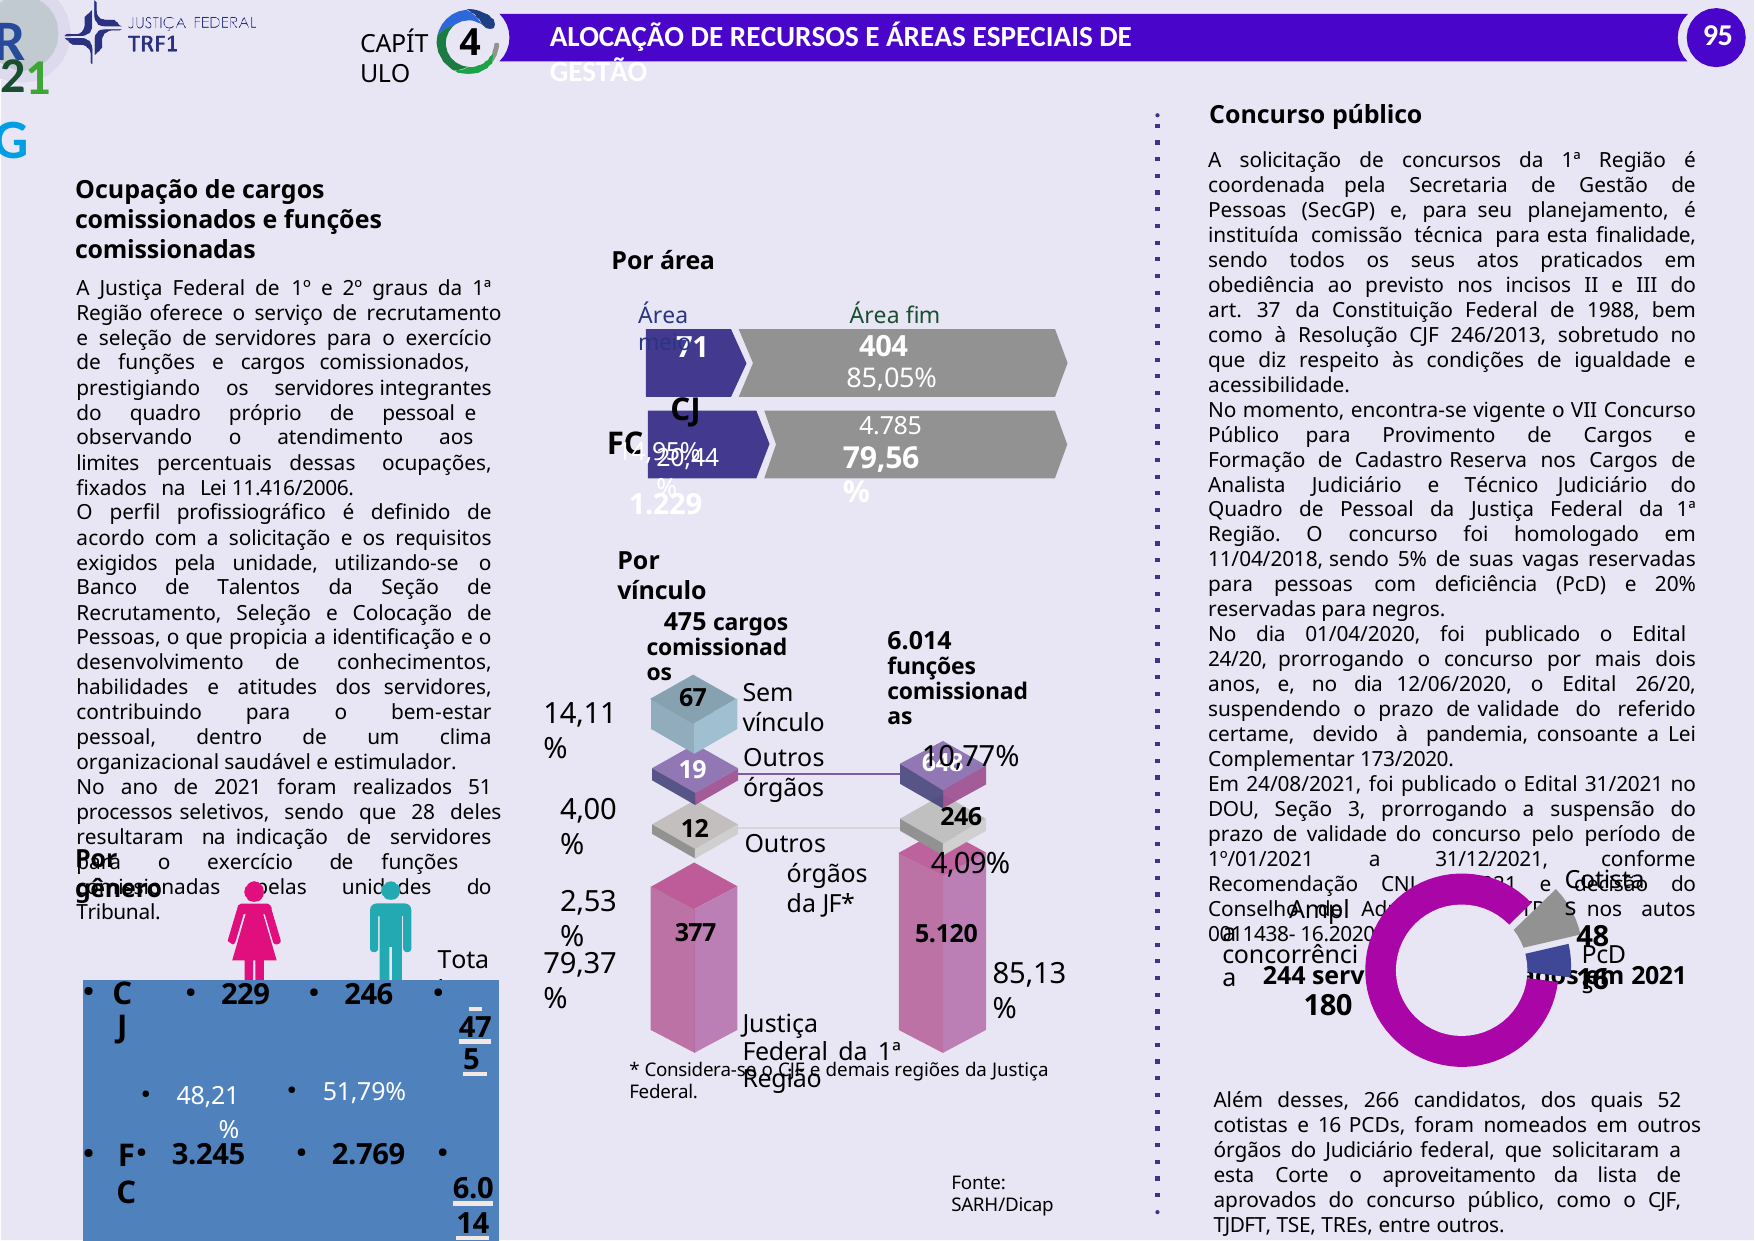

RG
95
21
ALOCAÇÃO DE RECURSOS E ÁREAS ESPECIAIS DE GESTÃO
4
CAPÍTULO
Concurso público
A solicitação de concursos da 1ª Região é coordenada pela Secretaria de Gestão de Pessoas (SecGP) e, para seu planejamento, é instituída comissão técnica para esta finalidade, sendo todos os seus atos praticados em obediência ao previsto nos incisos II e III do art. 37 da Constituição Federal de 1988, bem como à Resolução CJF 246/2013, sobretudo no que diz respeito às condições de igualdade e acessibilidade.
No momento, encontra-se vigente o VII Concurso Público para Provimento de Cargos e Formação de Cadastro Reserva nos Cargos de Analista Judiciário e Técnico Judiciário do Quadro de Pessoal da Justiça Federal da 1ª Região. O concurso foi homologado em 11/04/2018, sendo 5% de suas vagas reservadas para pessoas com deficiência (PcD) e 20% reservadas para negros.
No dia 01/04/2020, foi publicado o Edital 24/20, prorrogando o concurso por mais dois anos, e, no dia 12/06/2020, o Edital 26/20, suspendendo o prazo de validade do referido certame, devido à pandemia, consoante a Lei Complementar 173/2020.
Em 24/08/2021, foi publicado o Edital 31/2021 no DOU, Seção 3, prorrogando a suspensão do prazo de validade do concurso pelo período de 1º/01/2021 a 31/12/2021, conforme Recomendação CNJ 96/2021 e decisão do Conselho de Administração TRF1 nos autos 0011438- 16.2020.4.01.8000.
244 servidores nomeados em 2021
Ocupação de cargos comissionados e funções comissionadas
A Justiça Federal de 1º e 2º graus da 1ª Região oferece o serviço de recrutamento e seleção de servidores para o exercício de funções e cargos comissionados, prestigiando os servidores integrantes do quadro próprio de pessoal e observando o atendimento aos limites percentuais dessas ocupações, fixados na Lei 11.416/2006.
O perfil profissiográfico é definido de acordo com a solicitação e os requisitos exigidos pela unidade, utilizando-se o Banco de Talentos da Seção de Recrutamento, Seleção e Colocação de Pessoas, o que propicia a identificação e o desenvolvimento de conhecimentos, habilidades e atitudes dos servidores, contribuindo para o bem-estar pessoal, dentro de um clima organizacional saudável e estimulador.
No ano de 2021 foram realizados 51 processos seletivos, sendo que 28 deles resultaram na indicação de servidores para o exercício de funções comissionadas pelas unidades do Tribunal.
Por área
Área meio
CJ 14,95%
1.229
Área fim
404
85,05%
4.785
79,56%
71
FC
20,44%
Por vínculo
475 cargos comissionados
6.014 funções comissionadas
Sem vínculo
67
14,11%
4,00%
2,53%
10,77%
246	4,09%
Outros órgãos
648
19
12
Outros órgãos da JF*
Por gênero
Cotistas
48
Ampla concorrência
180
377
5.120
PcDs
Total
79,37%
		 Justiça Federal da 1ª Região
85,13%
16
| CJ | 229 | 246 | 475 |
| --- | --- | --- | --- |
| | 48,21% | 51,79% | |
| FC | 3.245 | 2.769 | 6.014 |
| | 53,96% | 46,04% | |
* Considera-se o CJF e demais regiões da Justiça Federal.
Além desses, 266 candidatos, dos quais 52 cotistas e 16 PCDs, foram nomeados em outros órgãos do Judiciário federal, que solicitaram a esta Corte o aproveitamento da lista de aprovados do concurso público, como o CJF, TJDFT, TSE, TREs, entre outros.
Fonte: SARH/Dicap